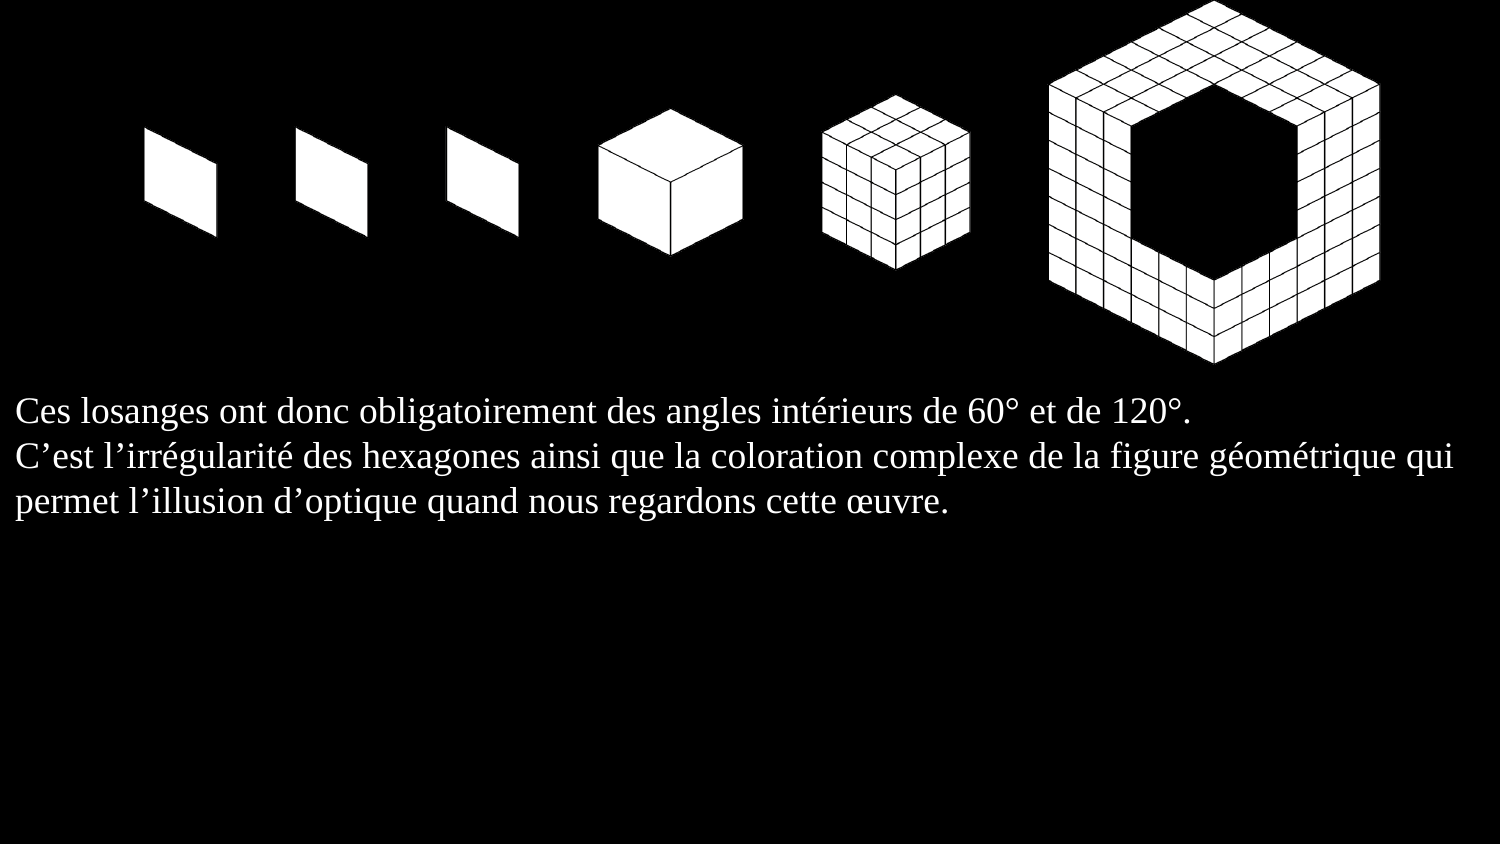

#
Ces losanges ont donc obligatoirement des angles intérieurs de 60° et de 120°.
C’est l’irrégularité des hexagones ainsi que la coloration complexe de la figure géométrique qui permet l’illusion d’optique quand nous regardons cette œuvre.